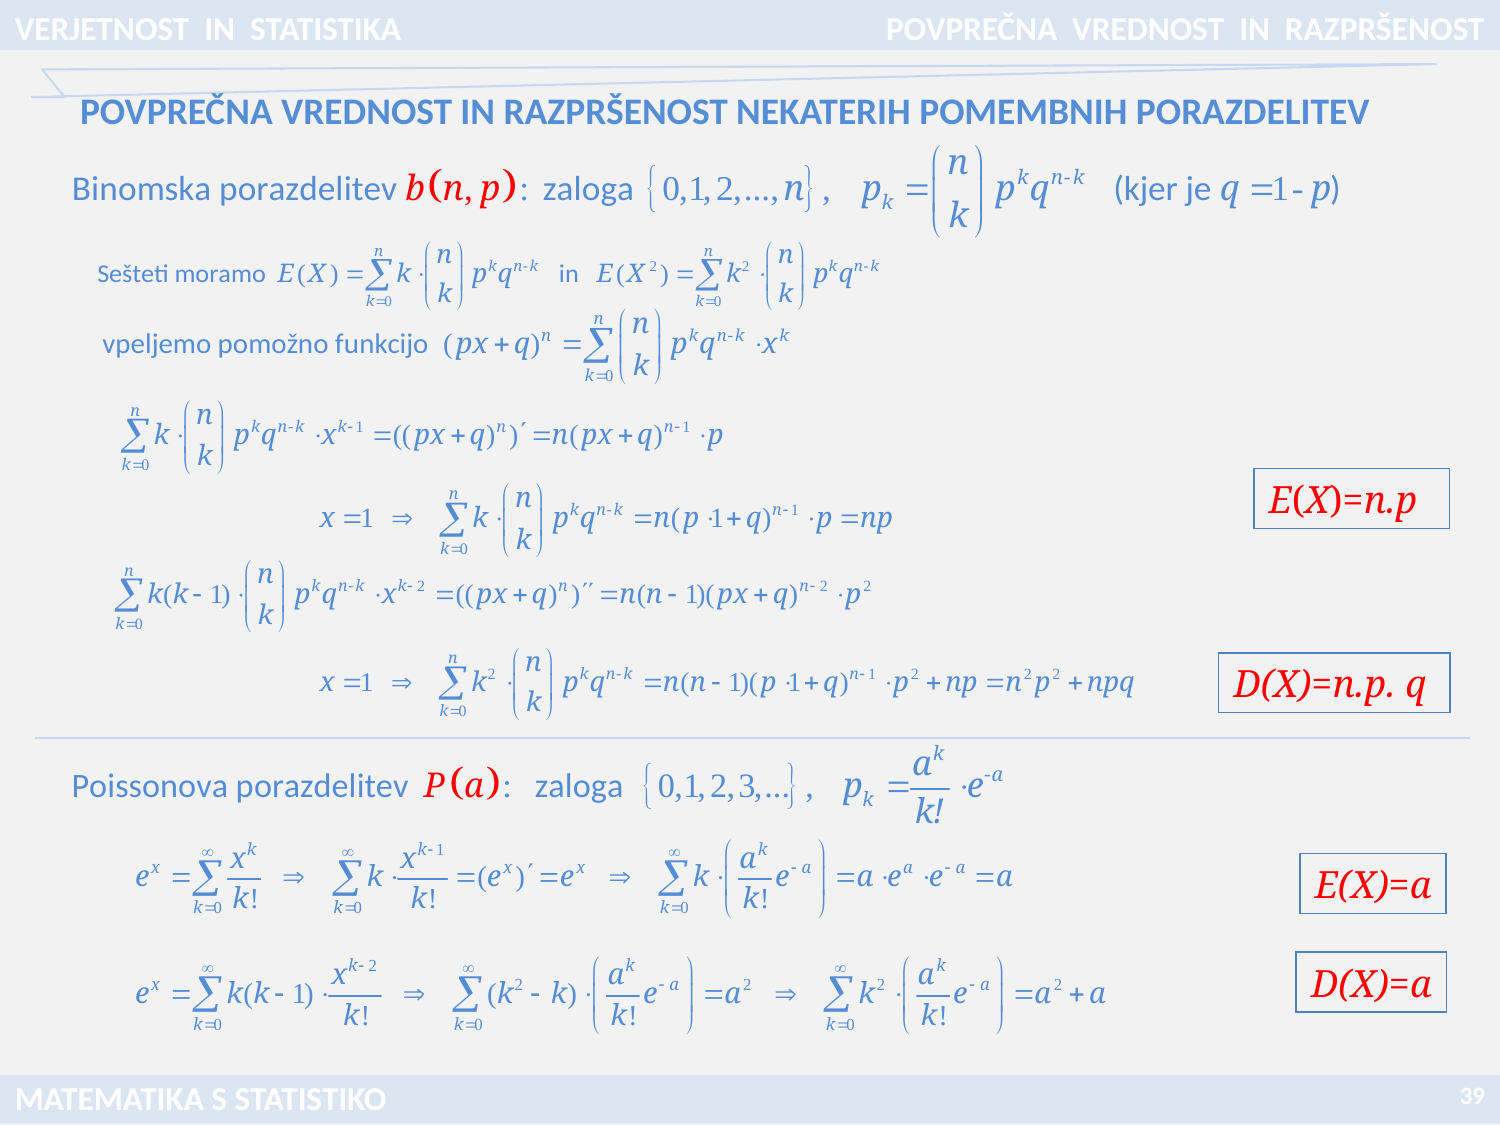

VERJETNOST IN STATISTIKA
POVPREČNA VREDNOST IN RAZPRŠENOST
POVPREČNA VREDNOST IN RAZPRŠENOST NEKATERIH POMEMBNIH PORAZDELITEV
E(X)=n.p
D(X)=n.p. q
E(X)=a
D(X)=a
MATEMATIKA S STATISTIKO